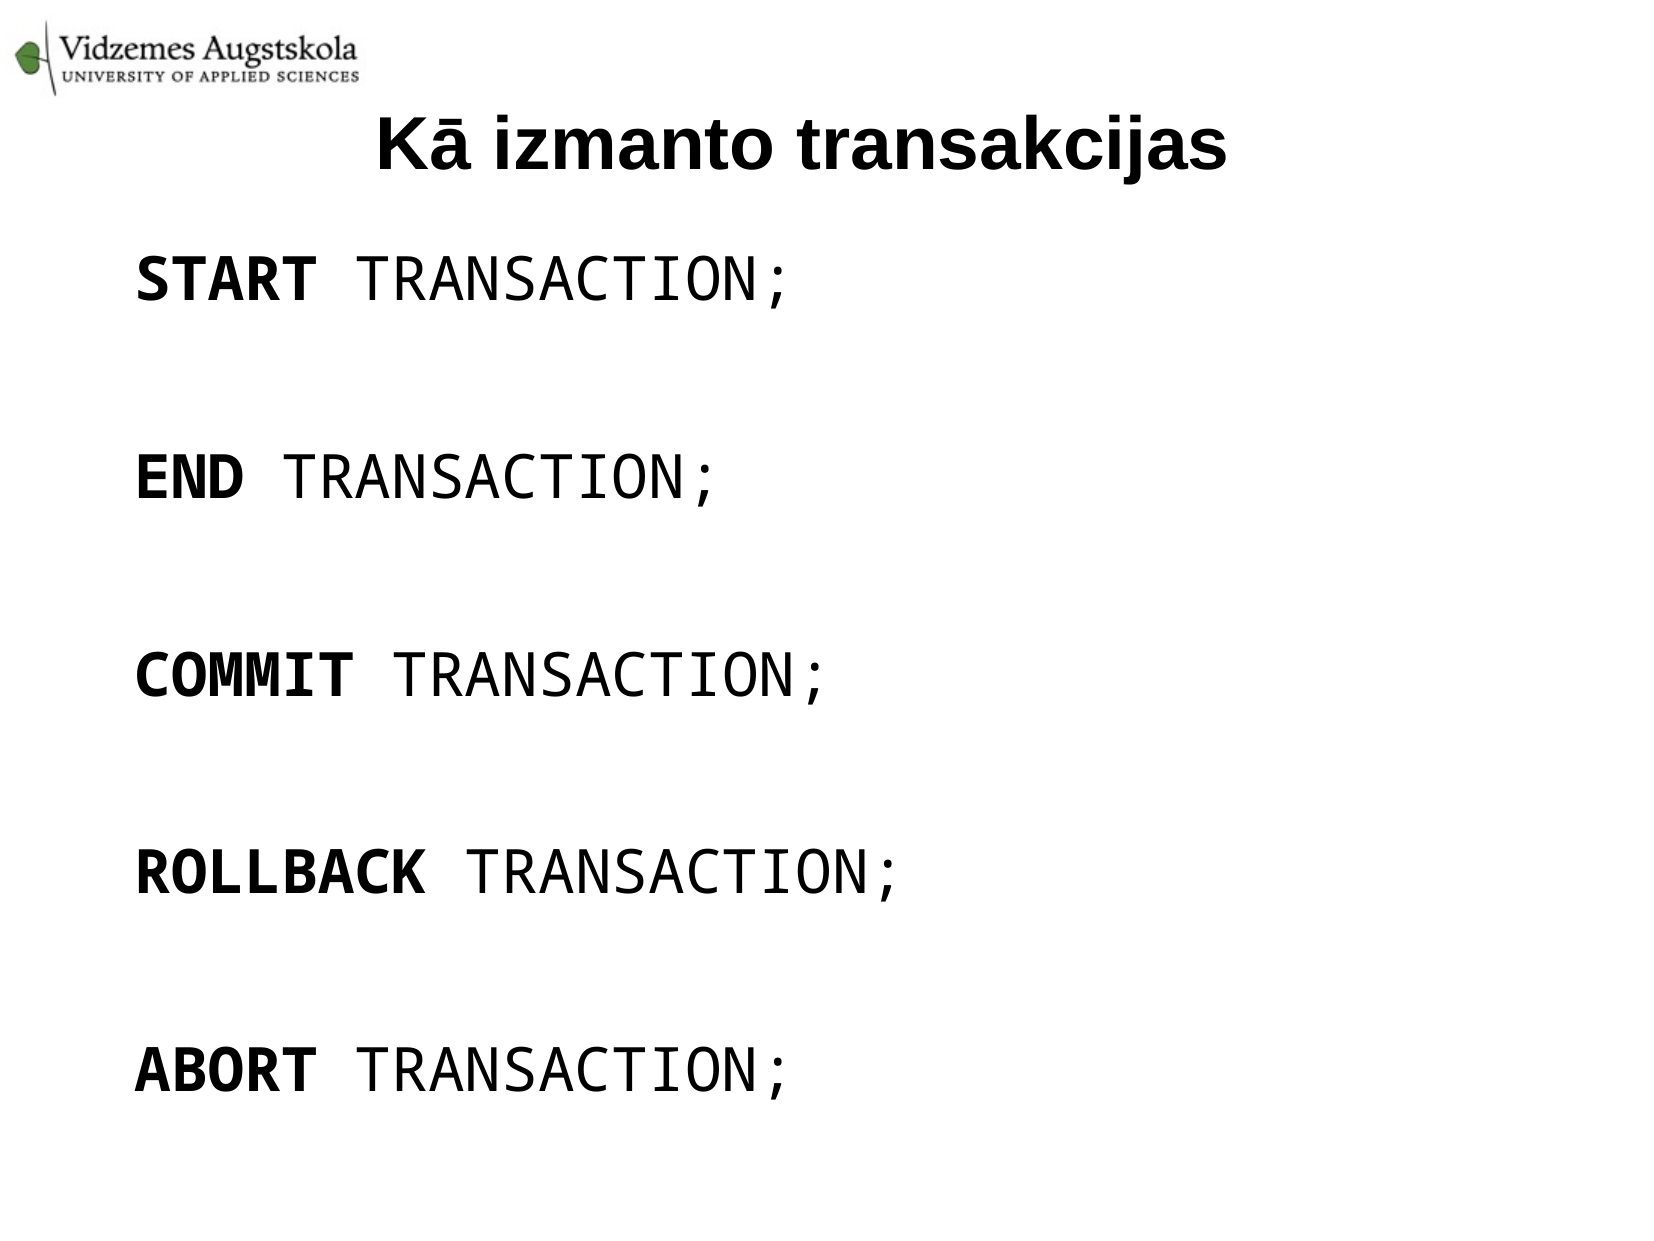

# Kā izmanto transakcijas
START TRANSACTION;
END TRANSACTION;
COMMIT TRANSACTION;
ROLLBACK TRANSACTION;
ABORT TRANSACTION;